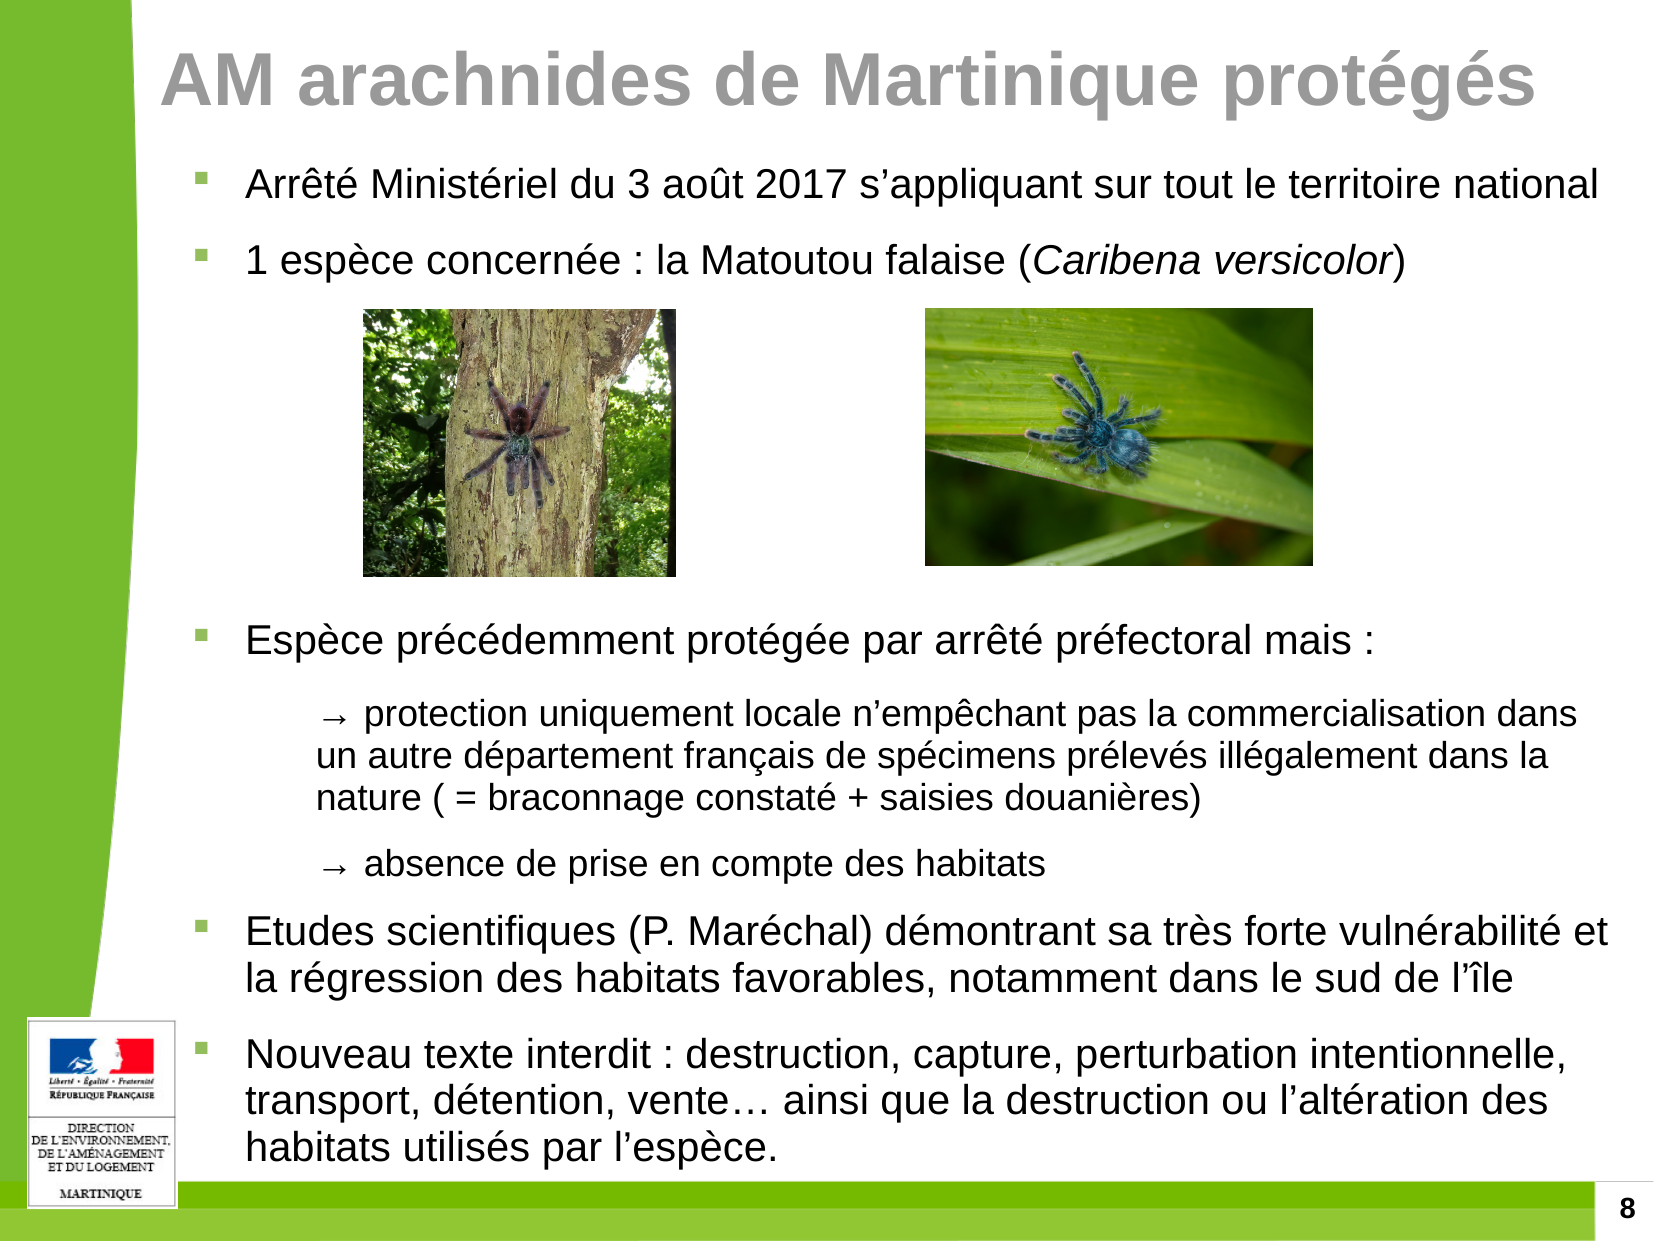

# AM arachnides de Martinique protégés
Arrêté Ministériel du 3 août 2017 s’appliquant sur tout le territoire national
1 espèce concernée : la Matoutou falaise (Caribena versicolor)
Espèce précédemment protégée par arrêté préfectoral mais :
→ protection uniquement locale n’empêchant pas la commercialisation dans un autre département français de spécimens prélevés illégalement dans la nature ( = braconnage constaté + saisies douanières)
→ absence de prise en compte des habitats
Etudes scientifiques (P. Maréchal) démontrant sa très forte vulnérabilité et la régression des habitats favorables, notamment dans le sud de l’île
Nouveau texte interdit : destruction, capture, perturbation intentionnelle, transport, détention, vente… ainsi que la destruction ou l’altération des habitats utilisés par l’espèce.